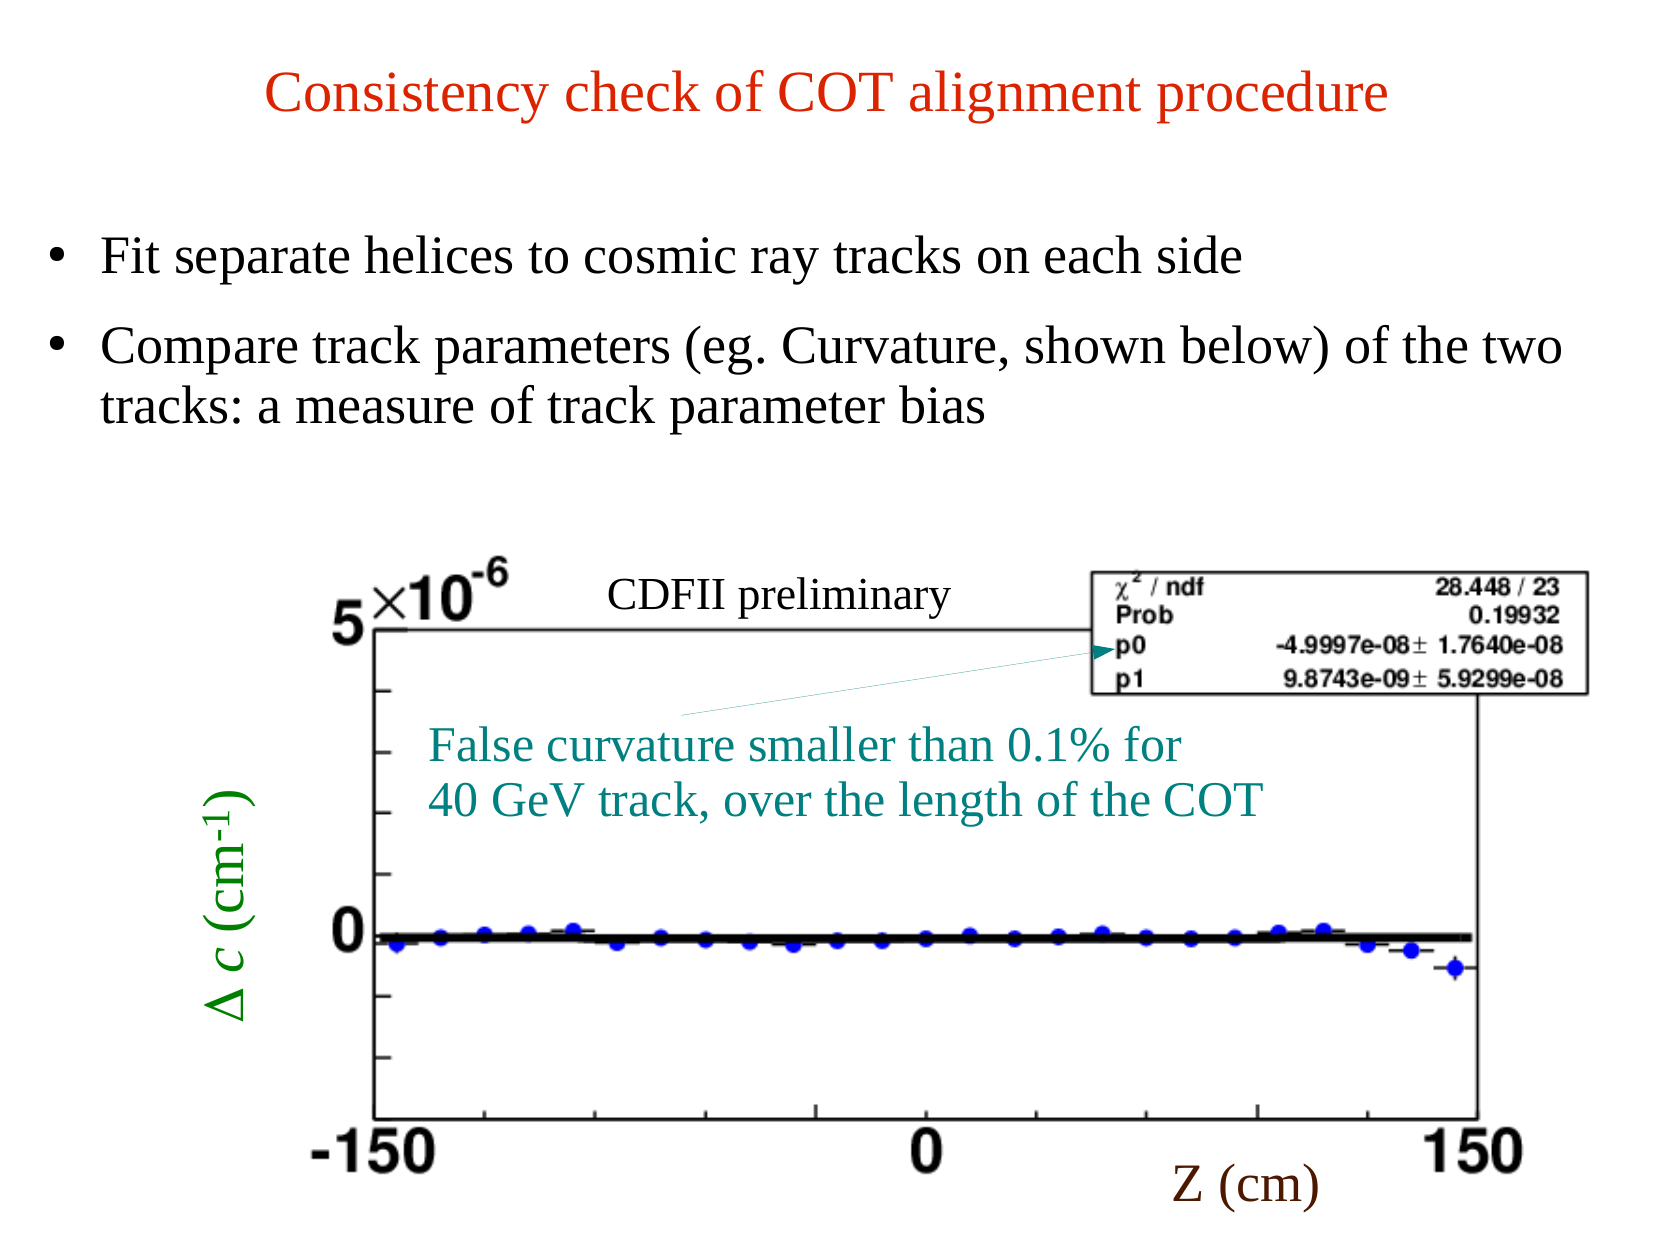

# Consistency check of COT alignment procedure
Fit separate helices to cosmic ray tracks on each side
Compare track parameters (eg. Curvature, shown below) of the two tracks: a measure of track parameter bias
CDFII preliminary
False curvature smaller than 0.1% for
40 GeV track, over the length of the COT
Δ c (cm-1)
Z (cm)